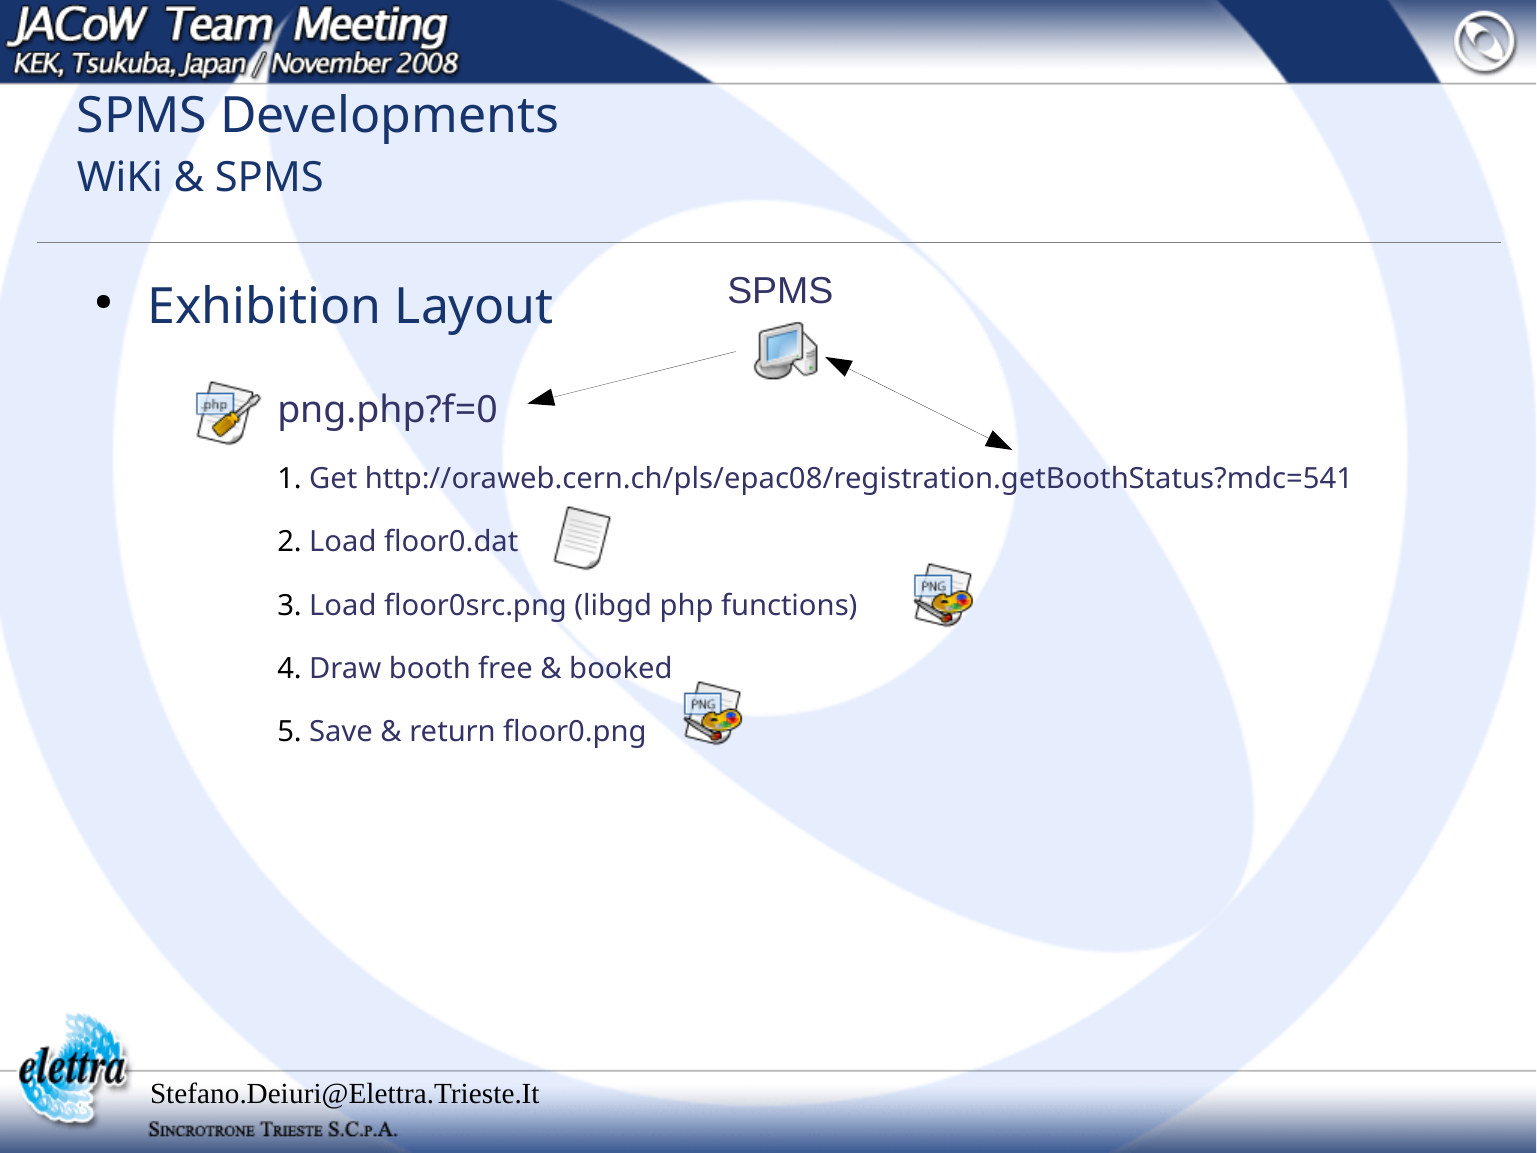

# SPMS Developments WiKi & SPMS
SPMS
Exhibition Layout
png.php?f=0
 Get http://oraweb.cern.ch/pls/epac08/registration.getBoothStatus?mdc=541
 Load floor0.dat
 Load floor0src.png (libgd php functions)
 Draw booth free & booked
 Save & return floor0.png